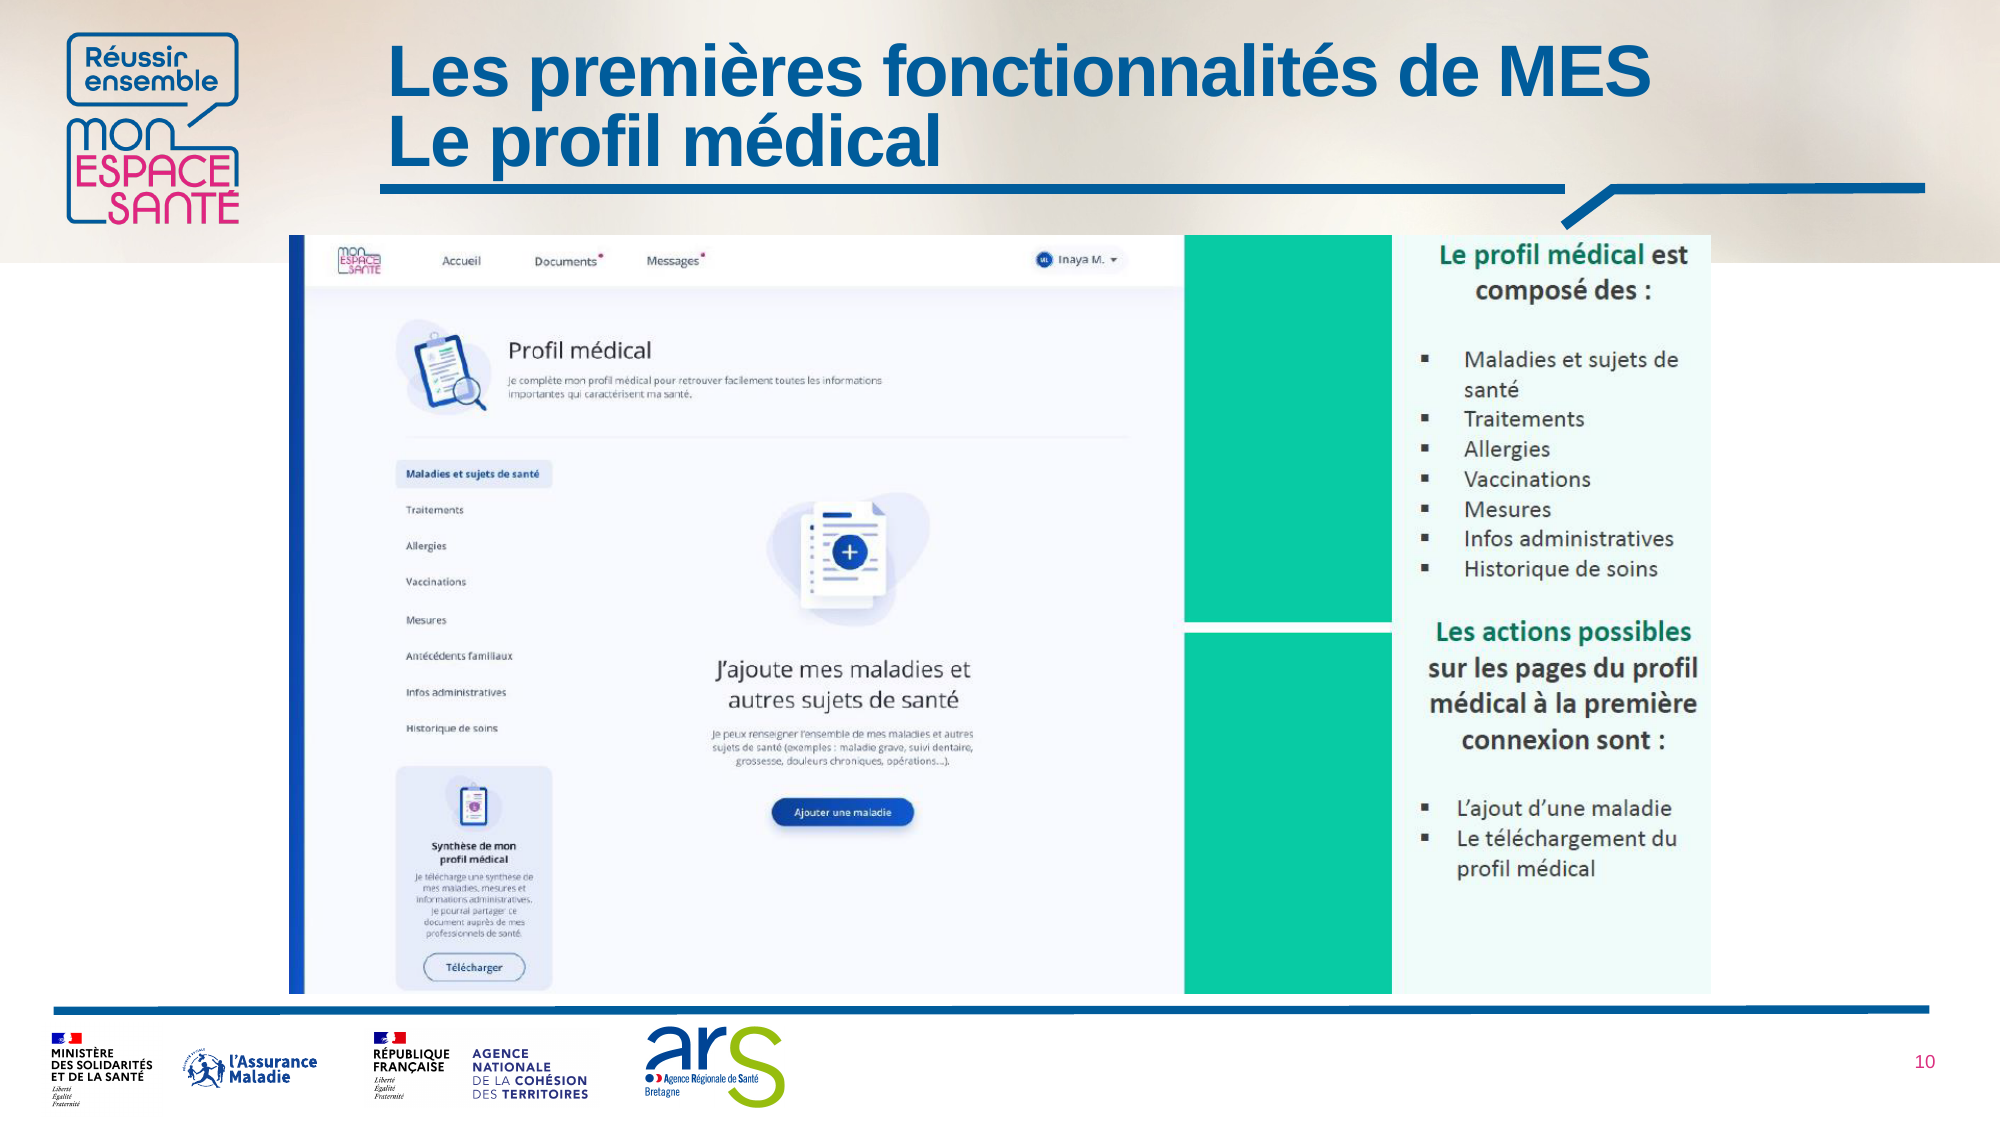

# Les premières fonctionnalités de MES Le profil médical
10